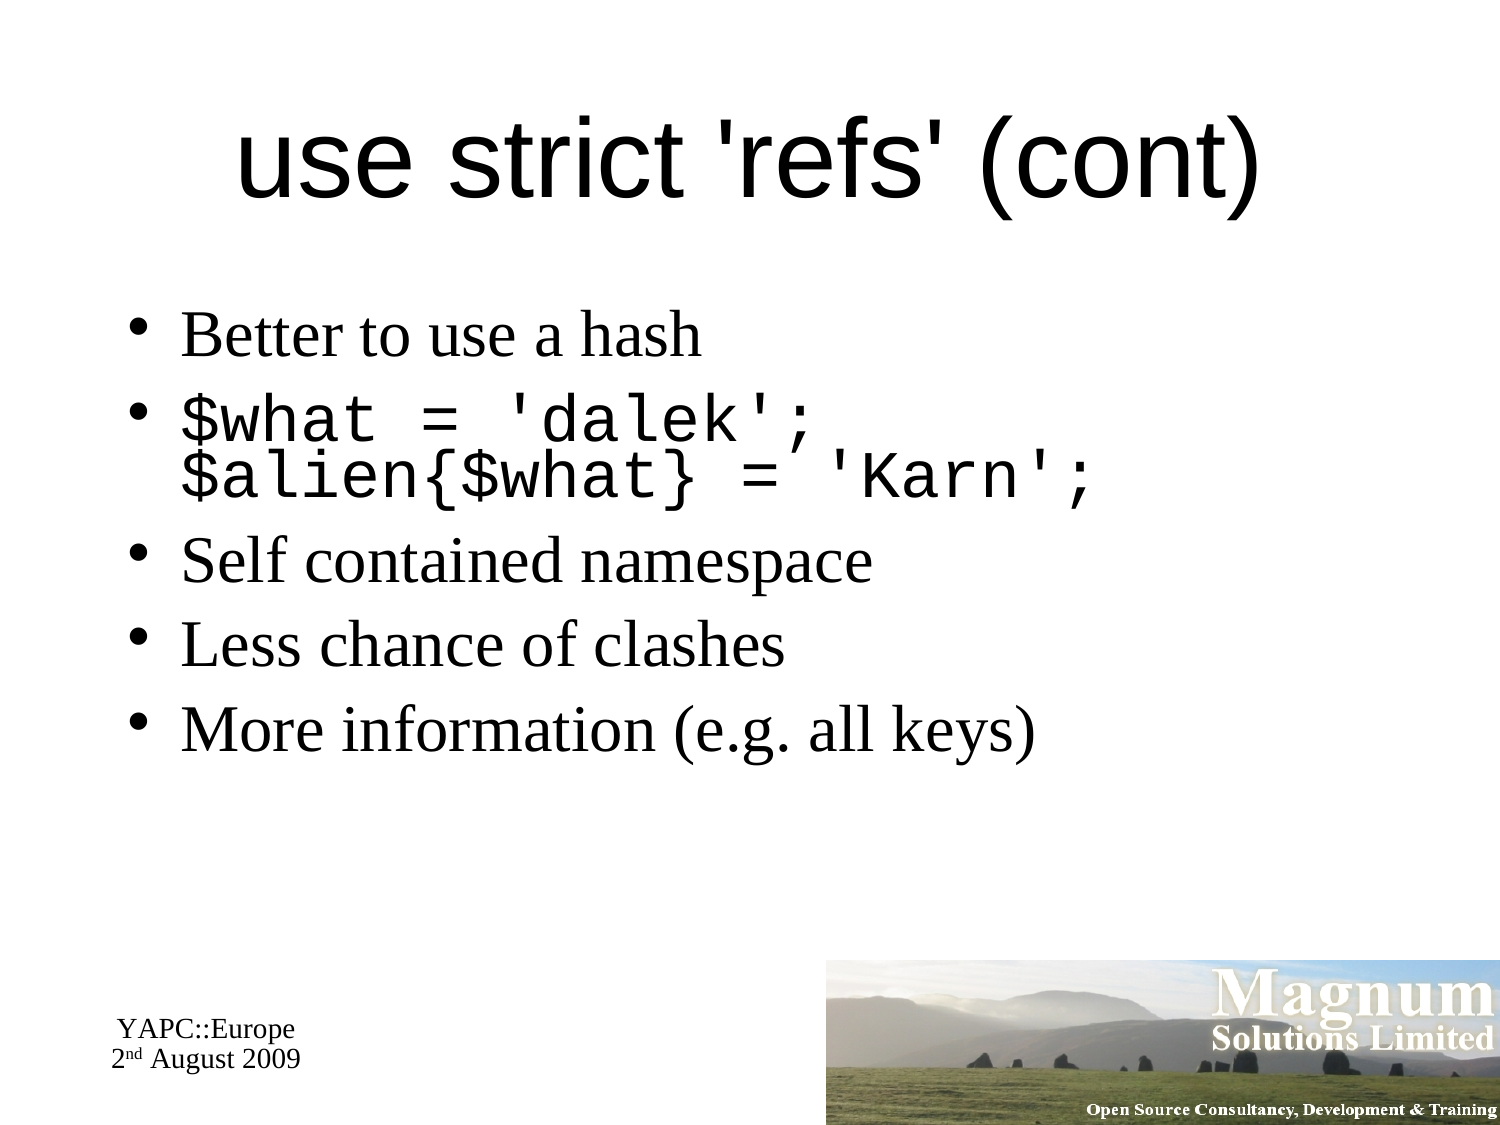

# use strict 'refs' (cont)
Better to use a hash
$what = 'dalek';
$alien{$what} = 'Karn';
Self contained namespace
Less chance of clashes
More information (e.g. all keys)
19